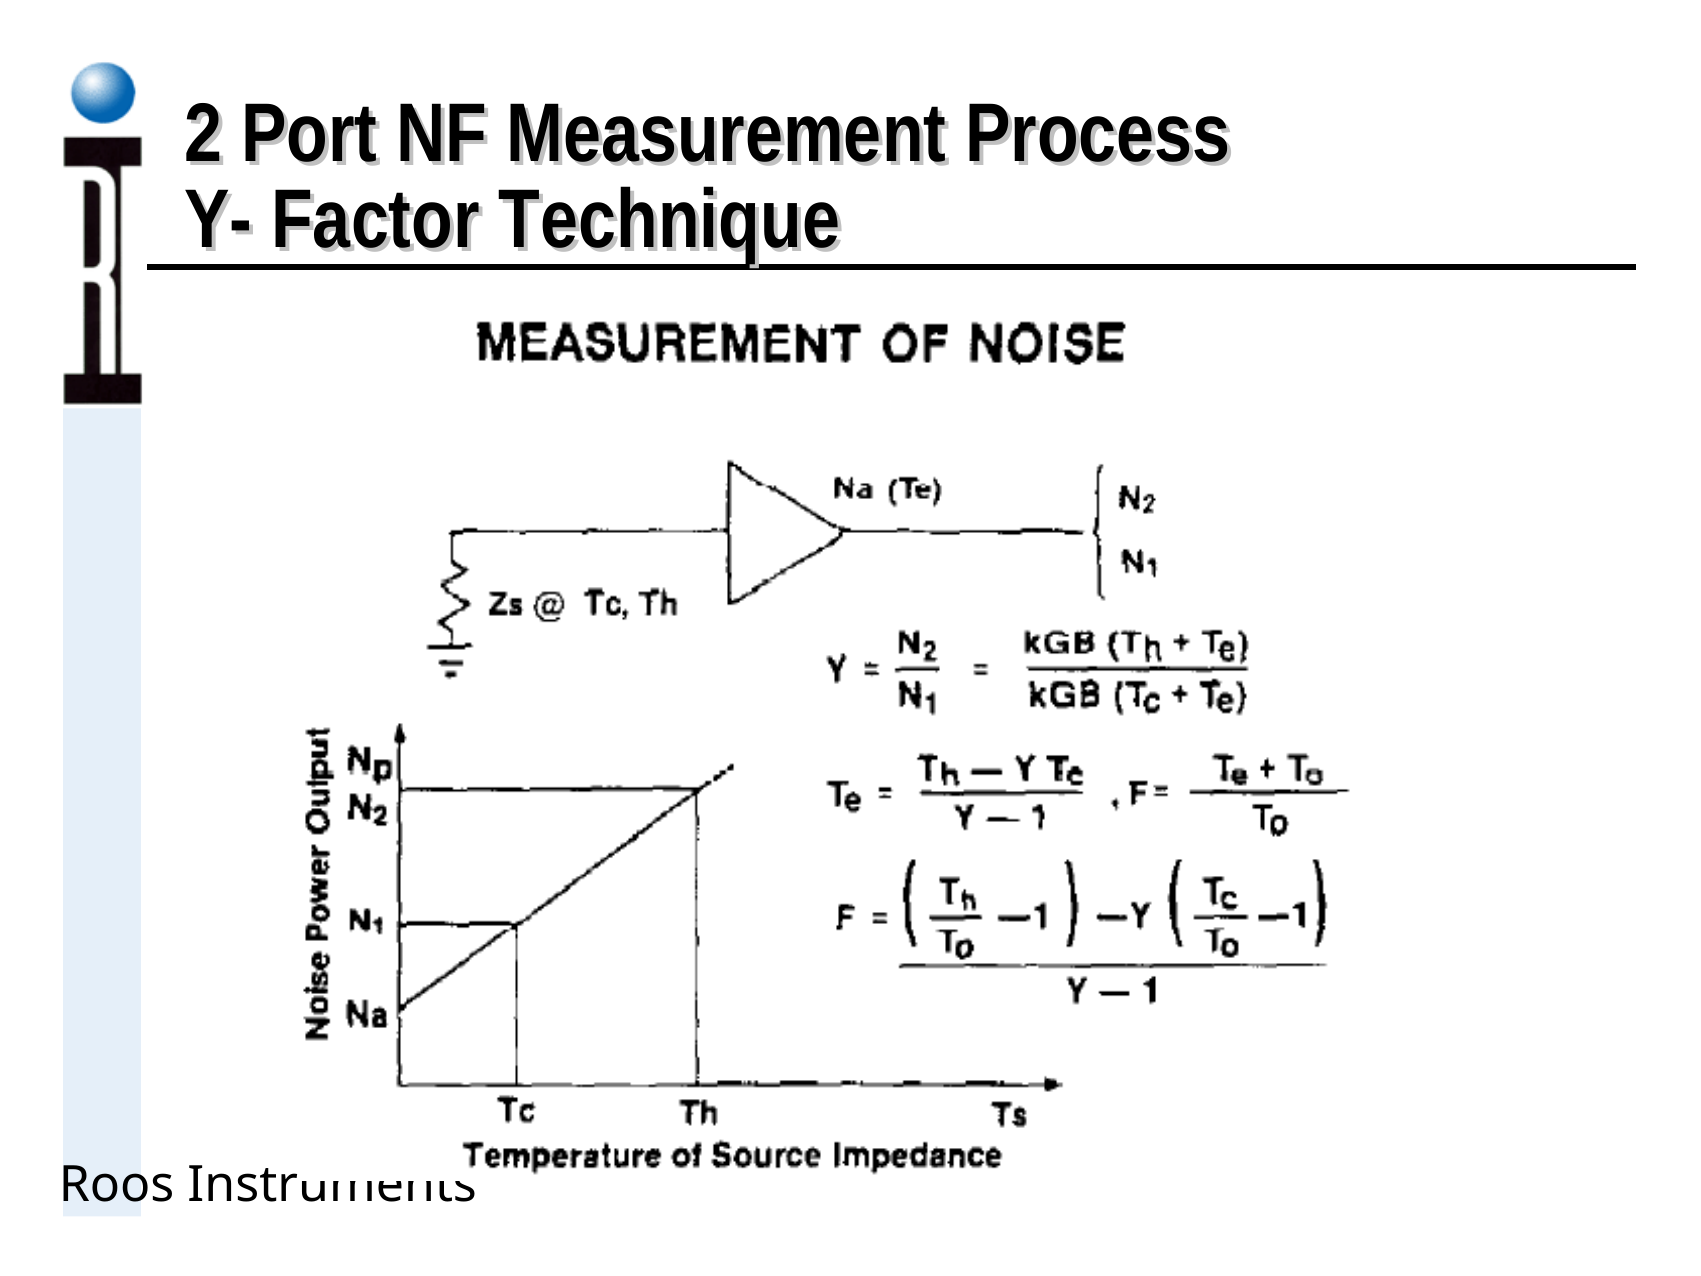

2 Port NF Measurement Process
Y- Factor Technique